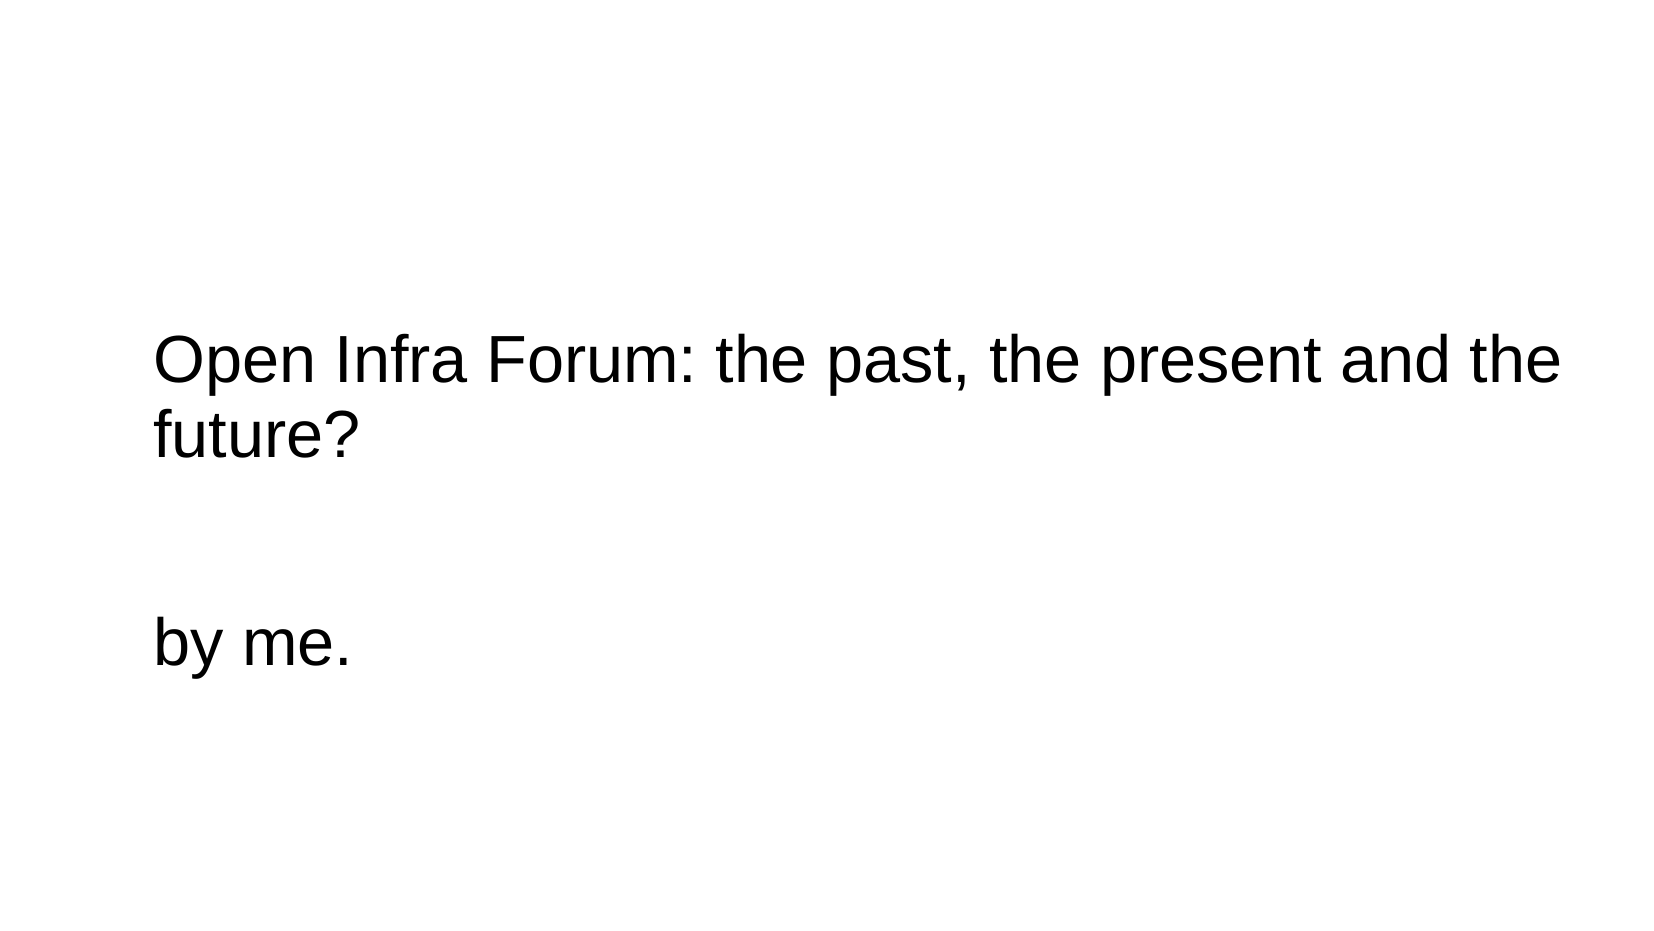

#
Open Infra Forum: the past, the present and the future?
by me.